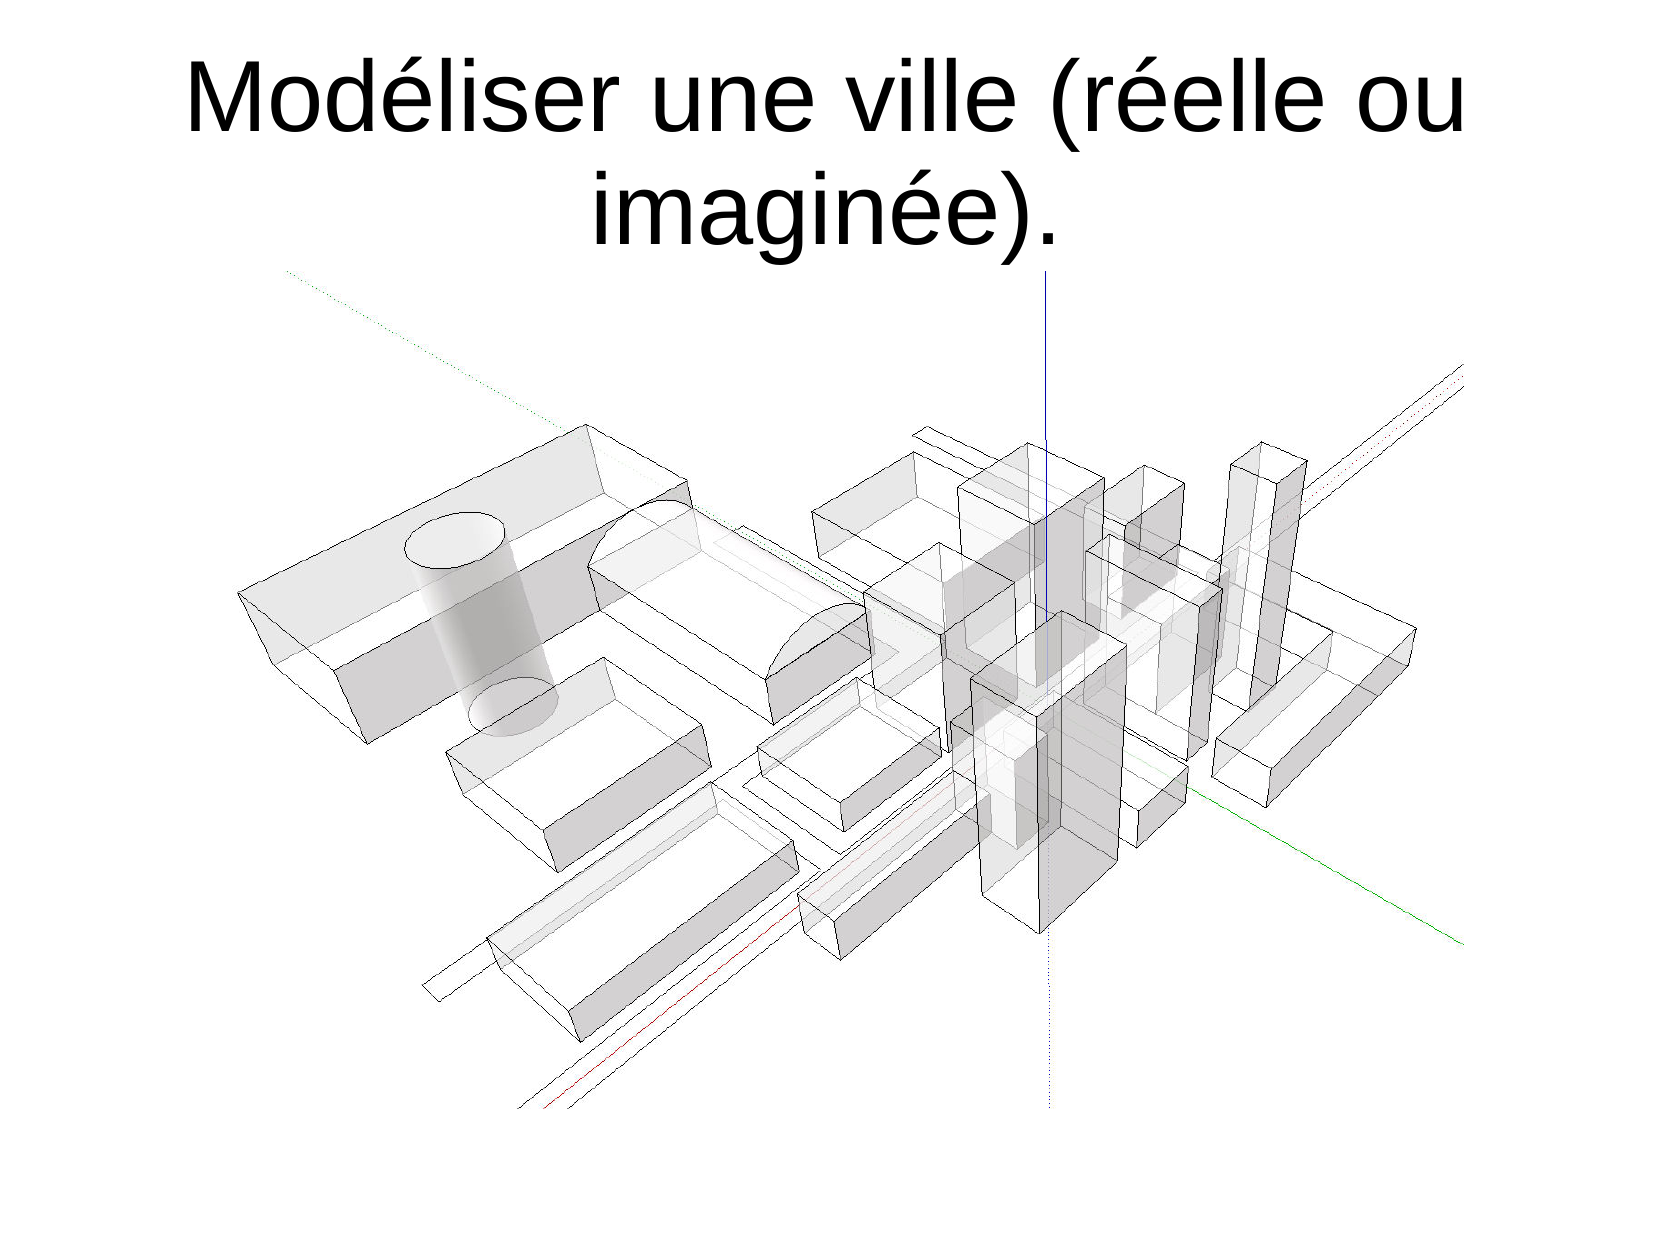

# Modéliser une ville (réelle ou imaginée).